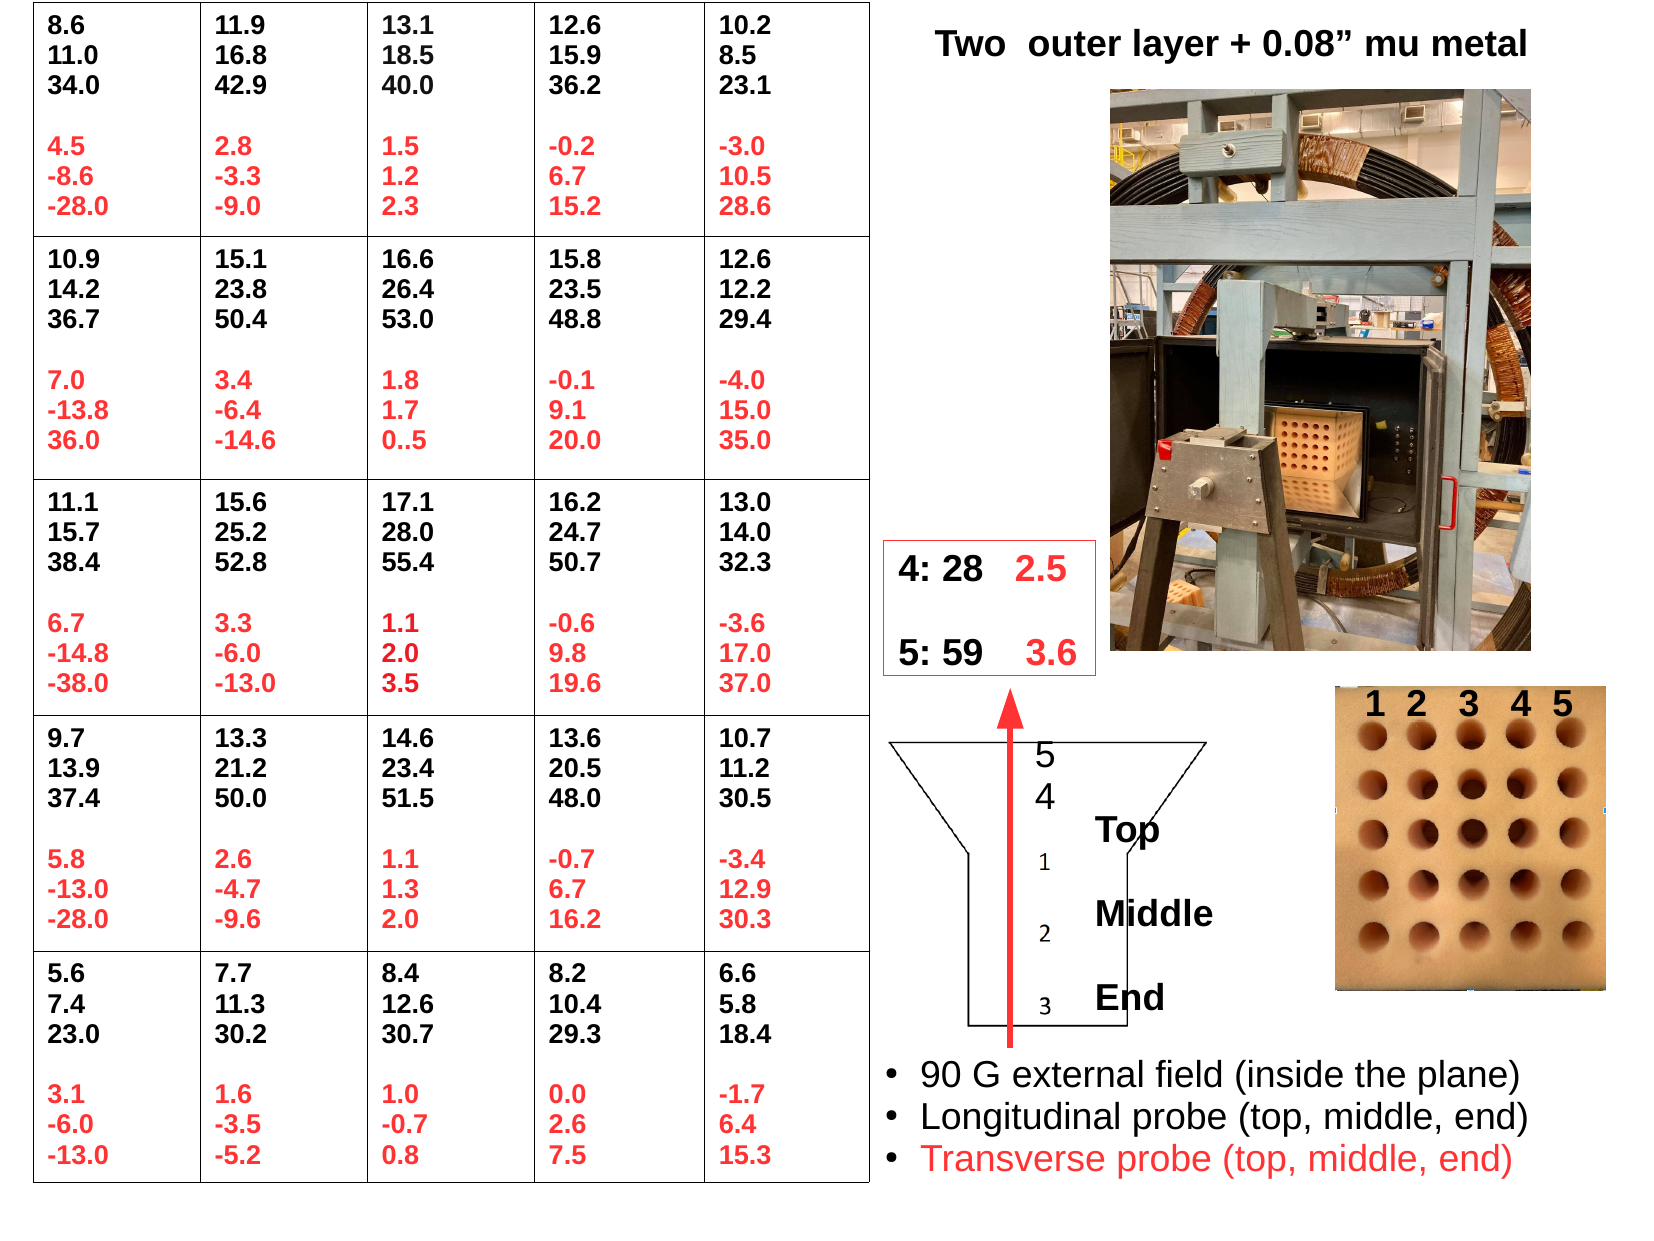

| 8.6 11.0 34.0 4.5 -8.6 -28.0 | 11.9 16.8 42.9 2.8 -3.3 -9.0 | 13.1 18.5 40.0 1.5 1.2 2.3 | 12.6 15.9 36.2 -0.2 6.7 15.2 | 10.2 8.5 23.1 -3.0 10.5 28.6 |
| --- | --- | --- | --- | --- |
| 10.9 14.2 36.7 7.0 -13.8 36.0 | 15.1 23.8 50.4 3.4 -6.4 -14.6 | 16.6 26.4 53.0 1.8 1.7 0..5 | 15.8 23.5 48.8 -0.1 9.1 20.0 | 12.6 12.2 29.4 -4.0 15.0 35.0 |
| 11.1 15.7 38.4 6.7 -14.8 -38.0 | 15.6 25.2 52.8 3.3 -6.0 -13.0 | 17.1 28.0 55.4 1.1 2.0 3.5 | 16.2 24.7 50.7 -0.6 9.8 19.6 | 13.0 14.0 32.3 -3.6 17.0 37.0 |
| 9.7 13.9 37.4 5.8 -13.0 -28.0 | 13.3 21.2 50.0 2.6 -4.7 -9.6 | 14.6 23.4 51.5 1.1 1.3 2.0 | 13.6 20.5 48.0 -0.7 6.7 16.2 | 10.7 11.2 30.5 -3.4 12.9 30.3 |
| 5.6 7.4 23.0 3.1 -6.0 -13.0 | 7.7 11.3 30.2 1.6 -3.5 -5.2 | 8.4 12.6 30.7 1.0 -0.7 0.8 | 8.2 10.4 29.3 0.0 2.6 7.5 | 6.6 5.8 18.4 -1.7 6.4 15.3 |
Two outer layer + 0.08” mu metal
4: 28 2.5
5: 59 3.6
1 2 3 4 5
Top
Middle
End
5
4
90 G external field (inside the plane)
Longitudinal probe (top, middle, end)
Transverse probe (top, middle, end)